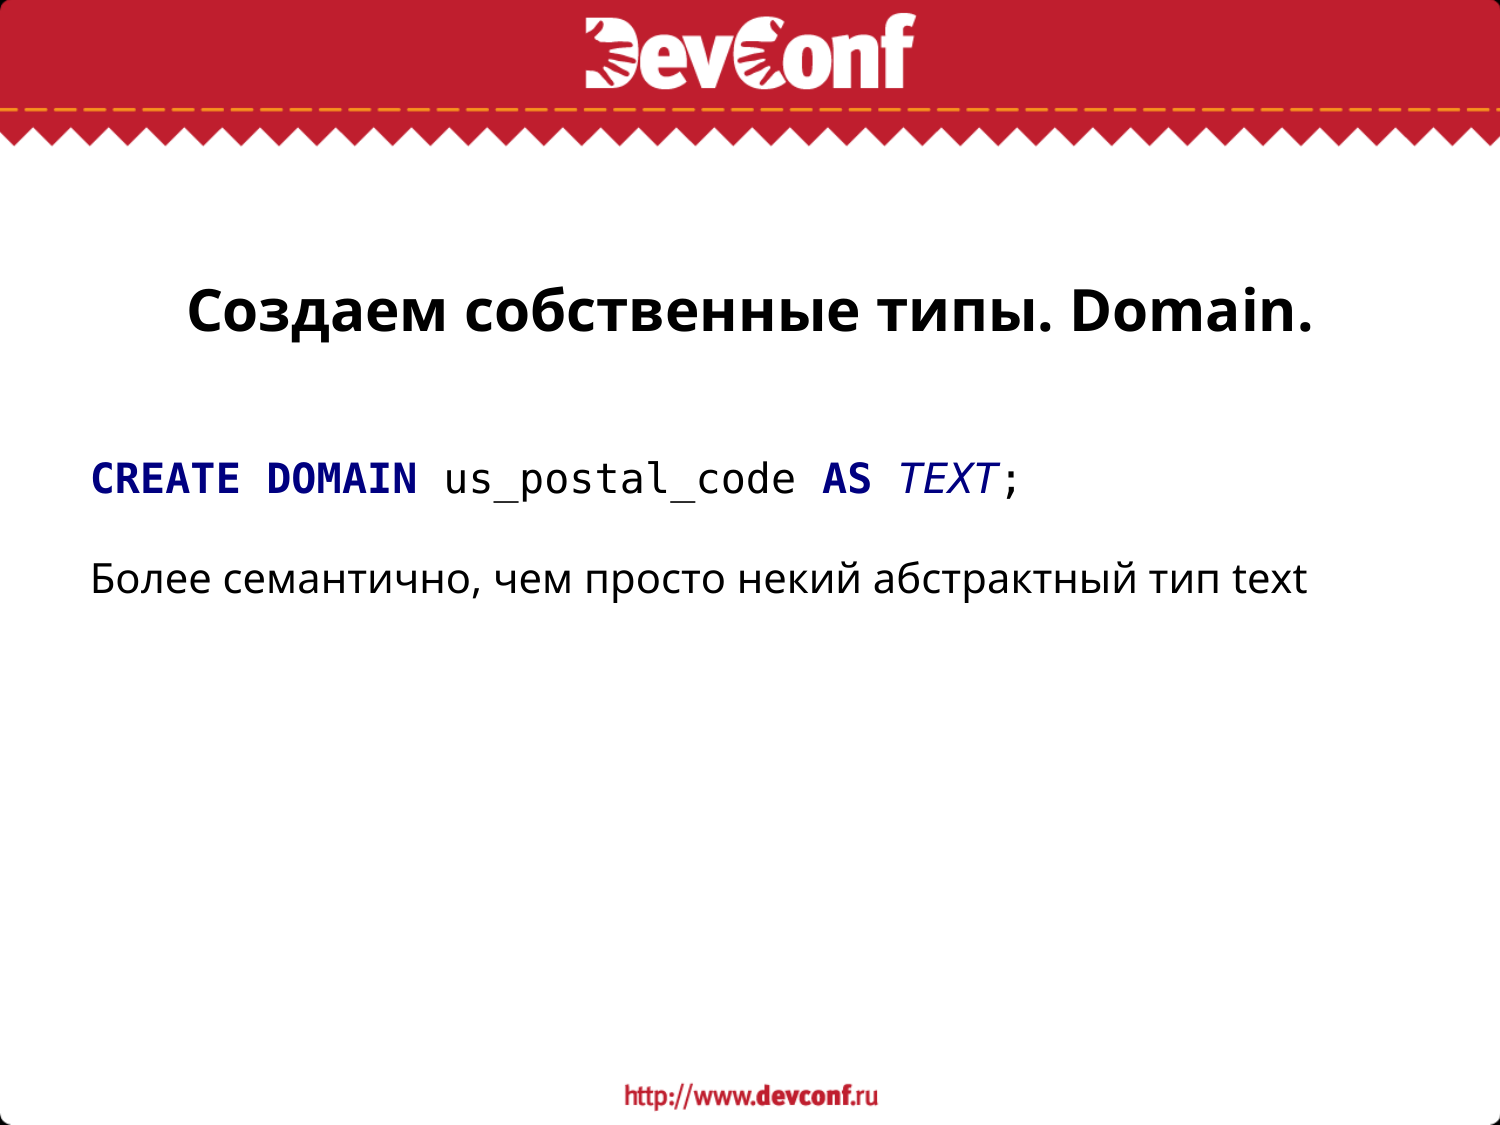

# Создаем собственные типы. Domain.
CREATE DOMAIN us_postal_code AS TEXT;
Более семантично, чем просто некий абстрактный тип text